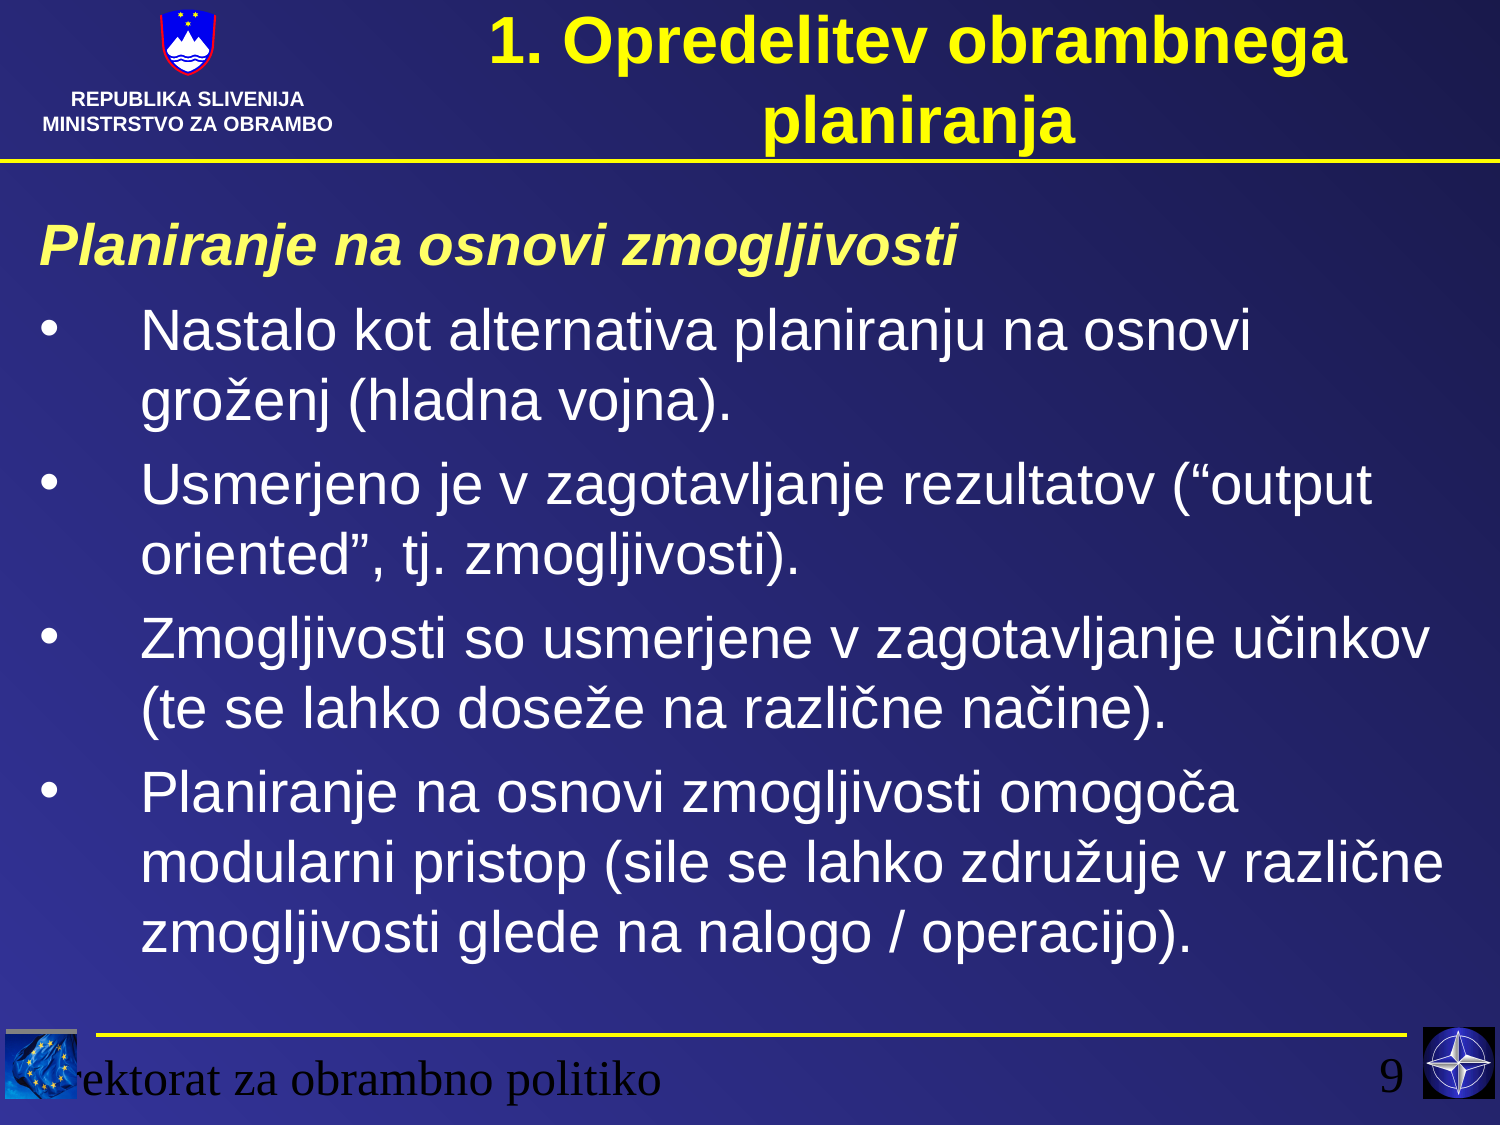

# 1. Opredelitev obrambnega planiranja
Planiranje na osnovi zmogljivosti
Nastalo kot alternativa planiranju na osnovi groženj (hladna vojna).
Usmerjeno je v zagotavljanje rezultatov (“output oriented”, tj. zmogljivosti).
Zmogljivosti so usmerjene v zagotavljanje učinkov (te se lahko doseže na različne načine).
Planiranje na osnovi zmogljivosti omogoča modularni pristop (sile se lahko združuje v različne zmogljivosti glede na nalogo / operacijo).
9
Direktorat za obrambno politiko